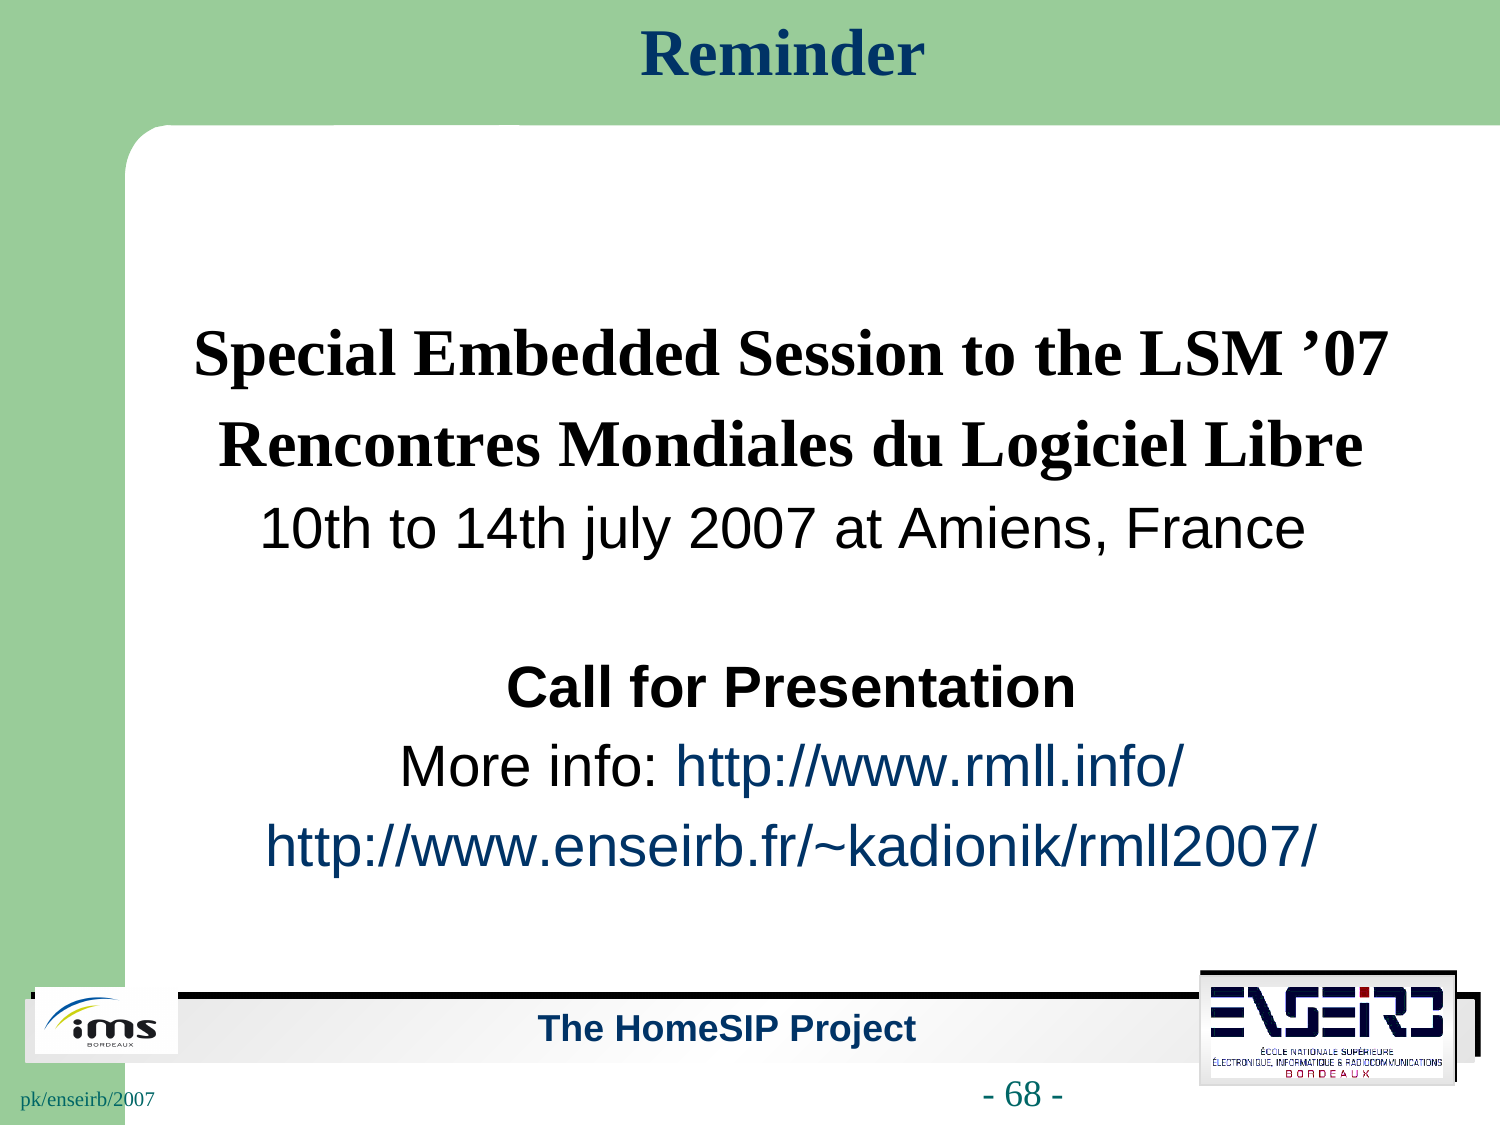

Reminder
Special Embedded Session to the LSM ’07
Rencontres Mondiales du Logiciel Libre
10th to 14th july 2007 at Amiens, France
Call for Presentation
More info: http://www.rmll.info/
http://www.enseirb.fr/~kadionik/rmll2007/